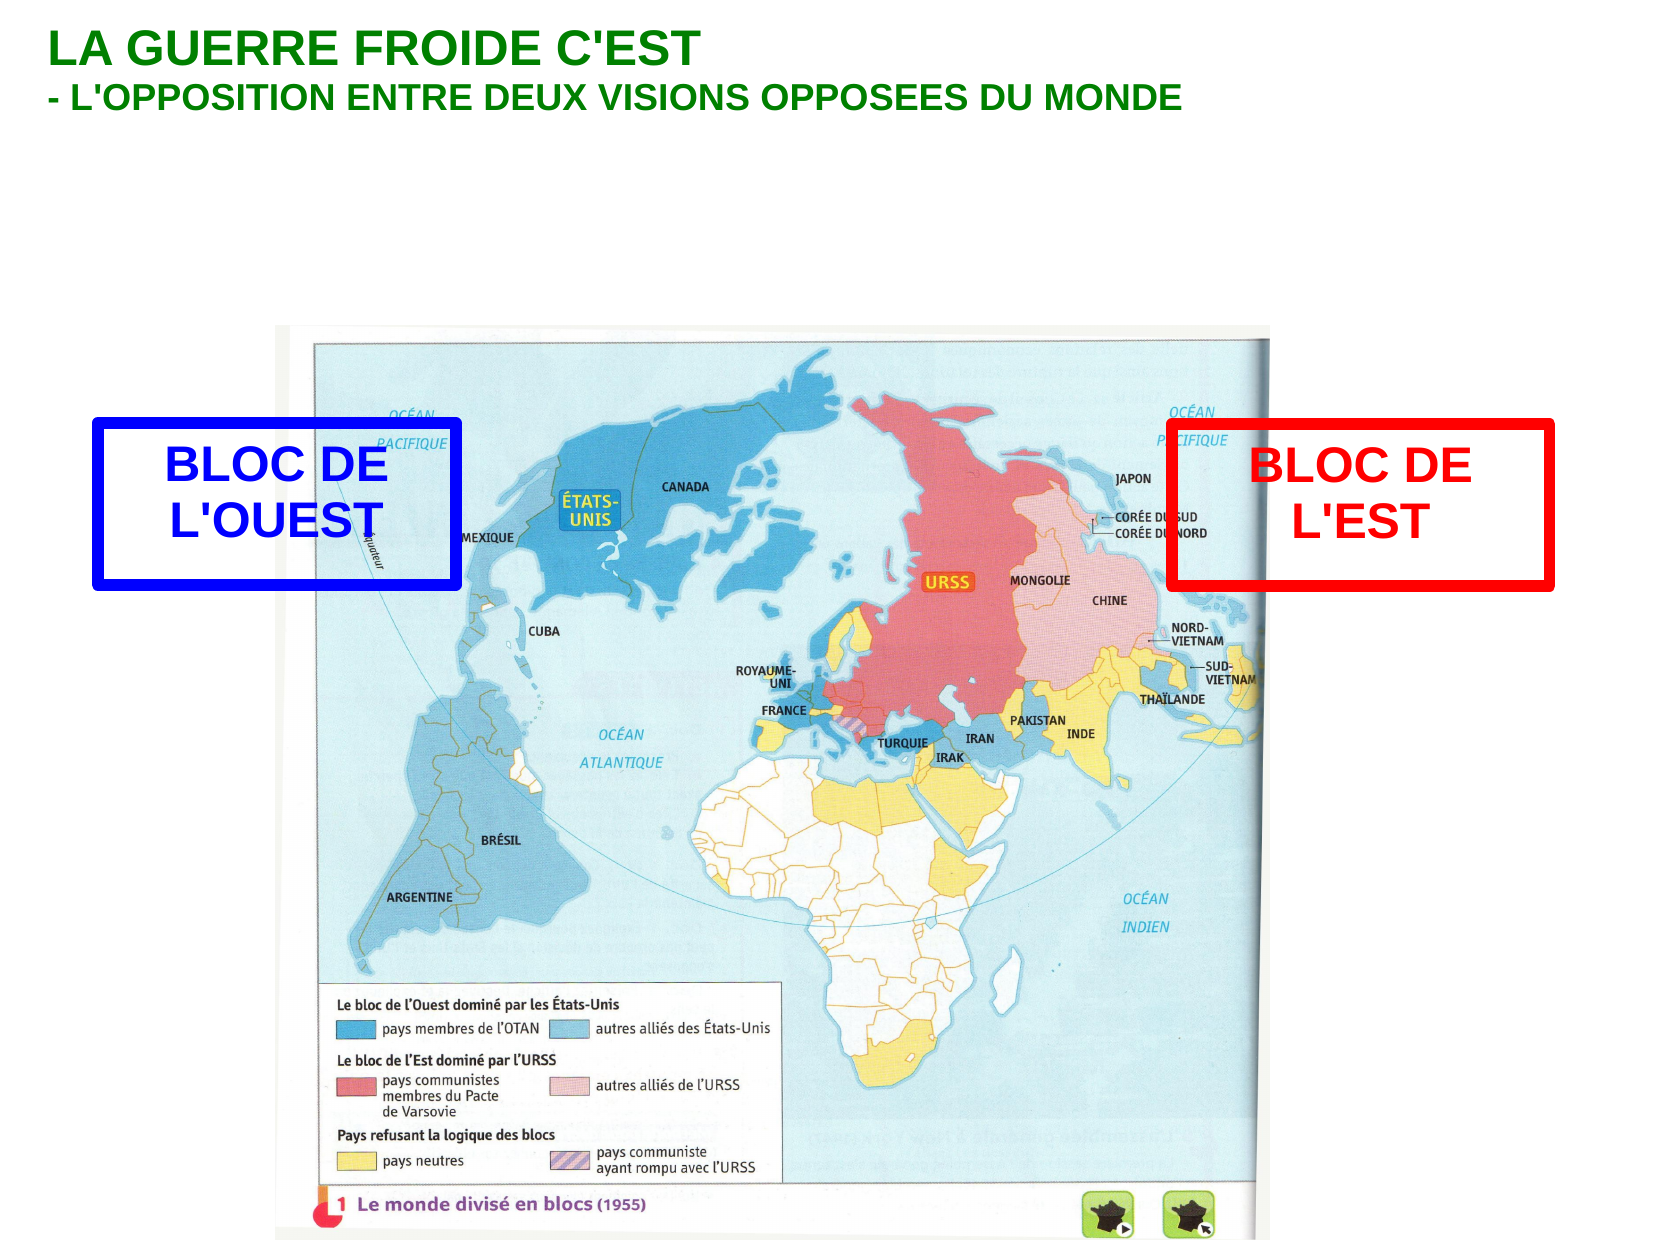

LA GUERRE FROIDE C'EST
- L'OPPOSITION ENTRE DEUX VISIONS OPPOSEES DU MONDE
BLOC DE L'OUEST
BLOC DE L'EST